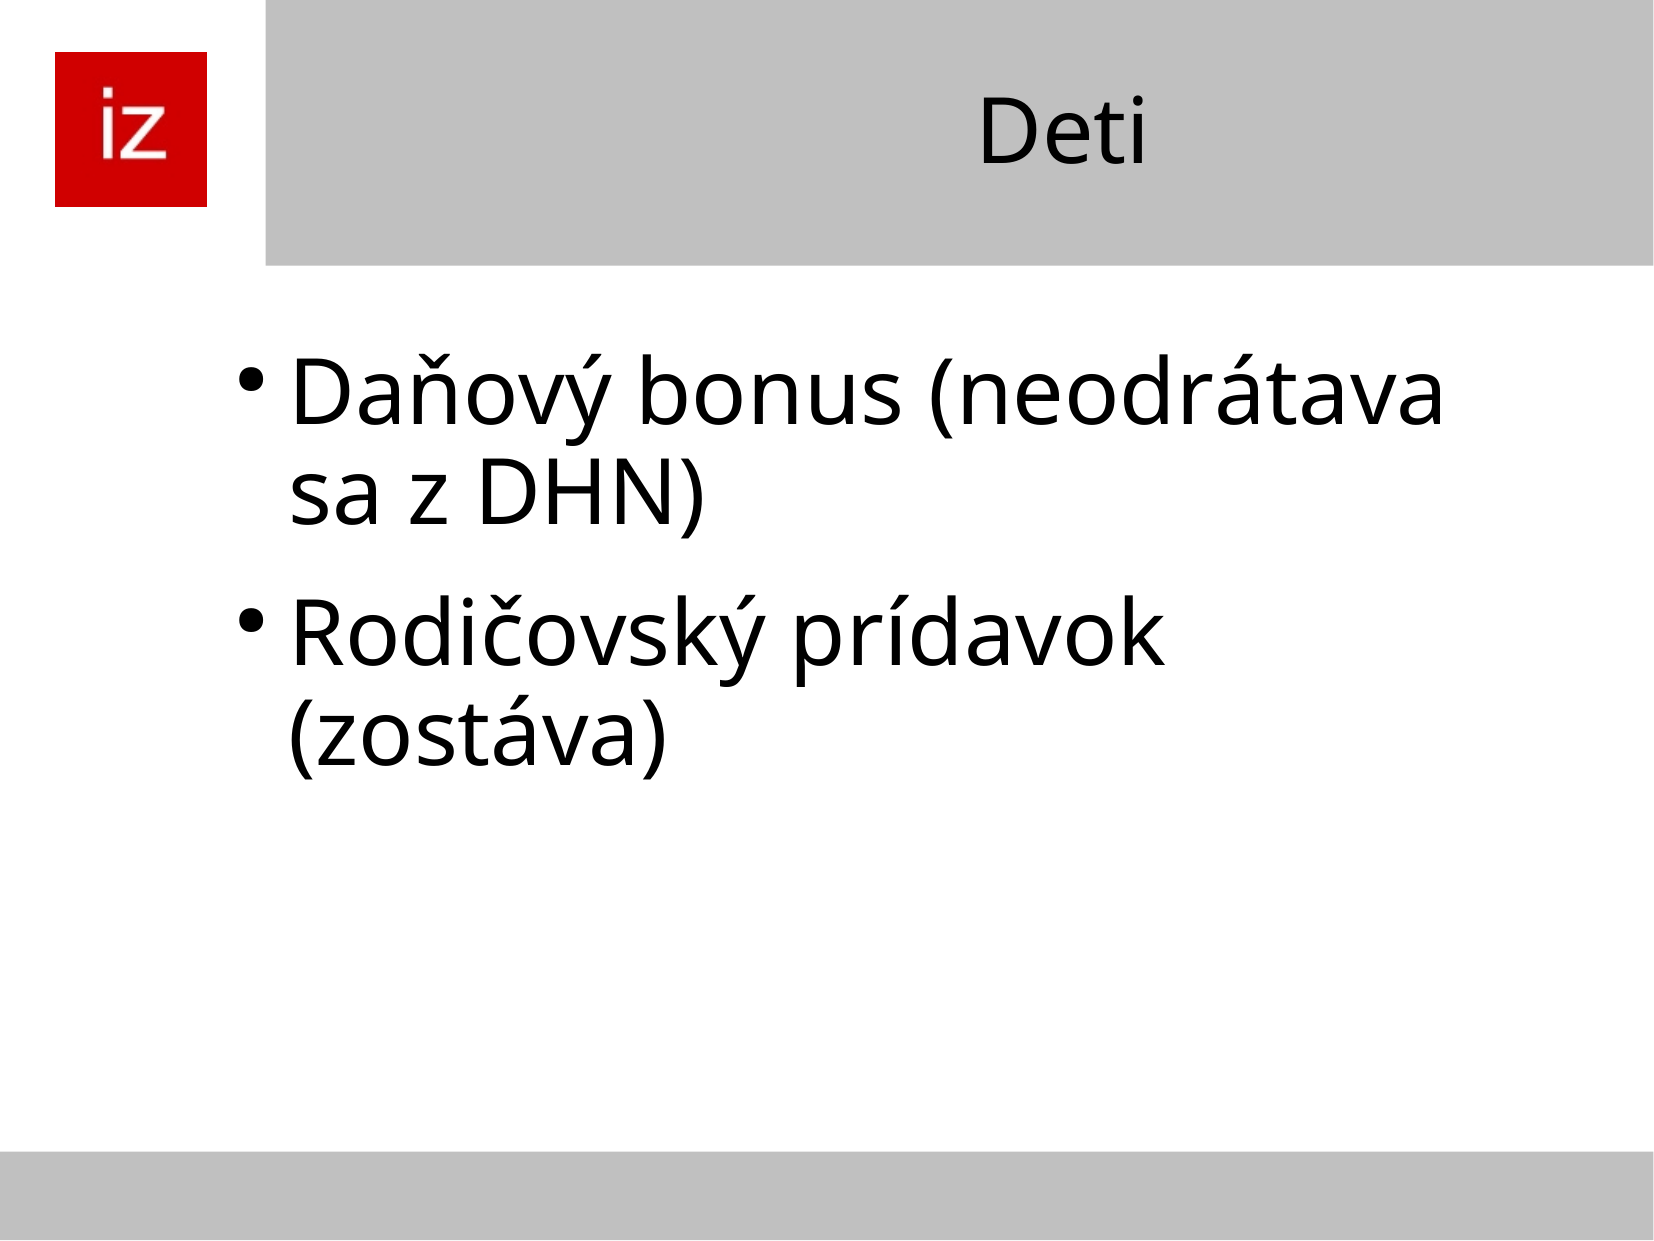

# Deti
Daňový bonus (neodrátava sa z DHN)
Rodičovský prídavok (zostáva)